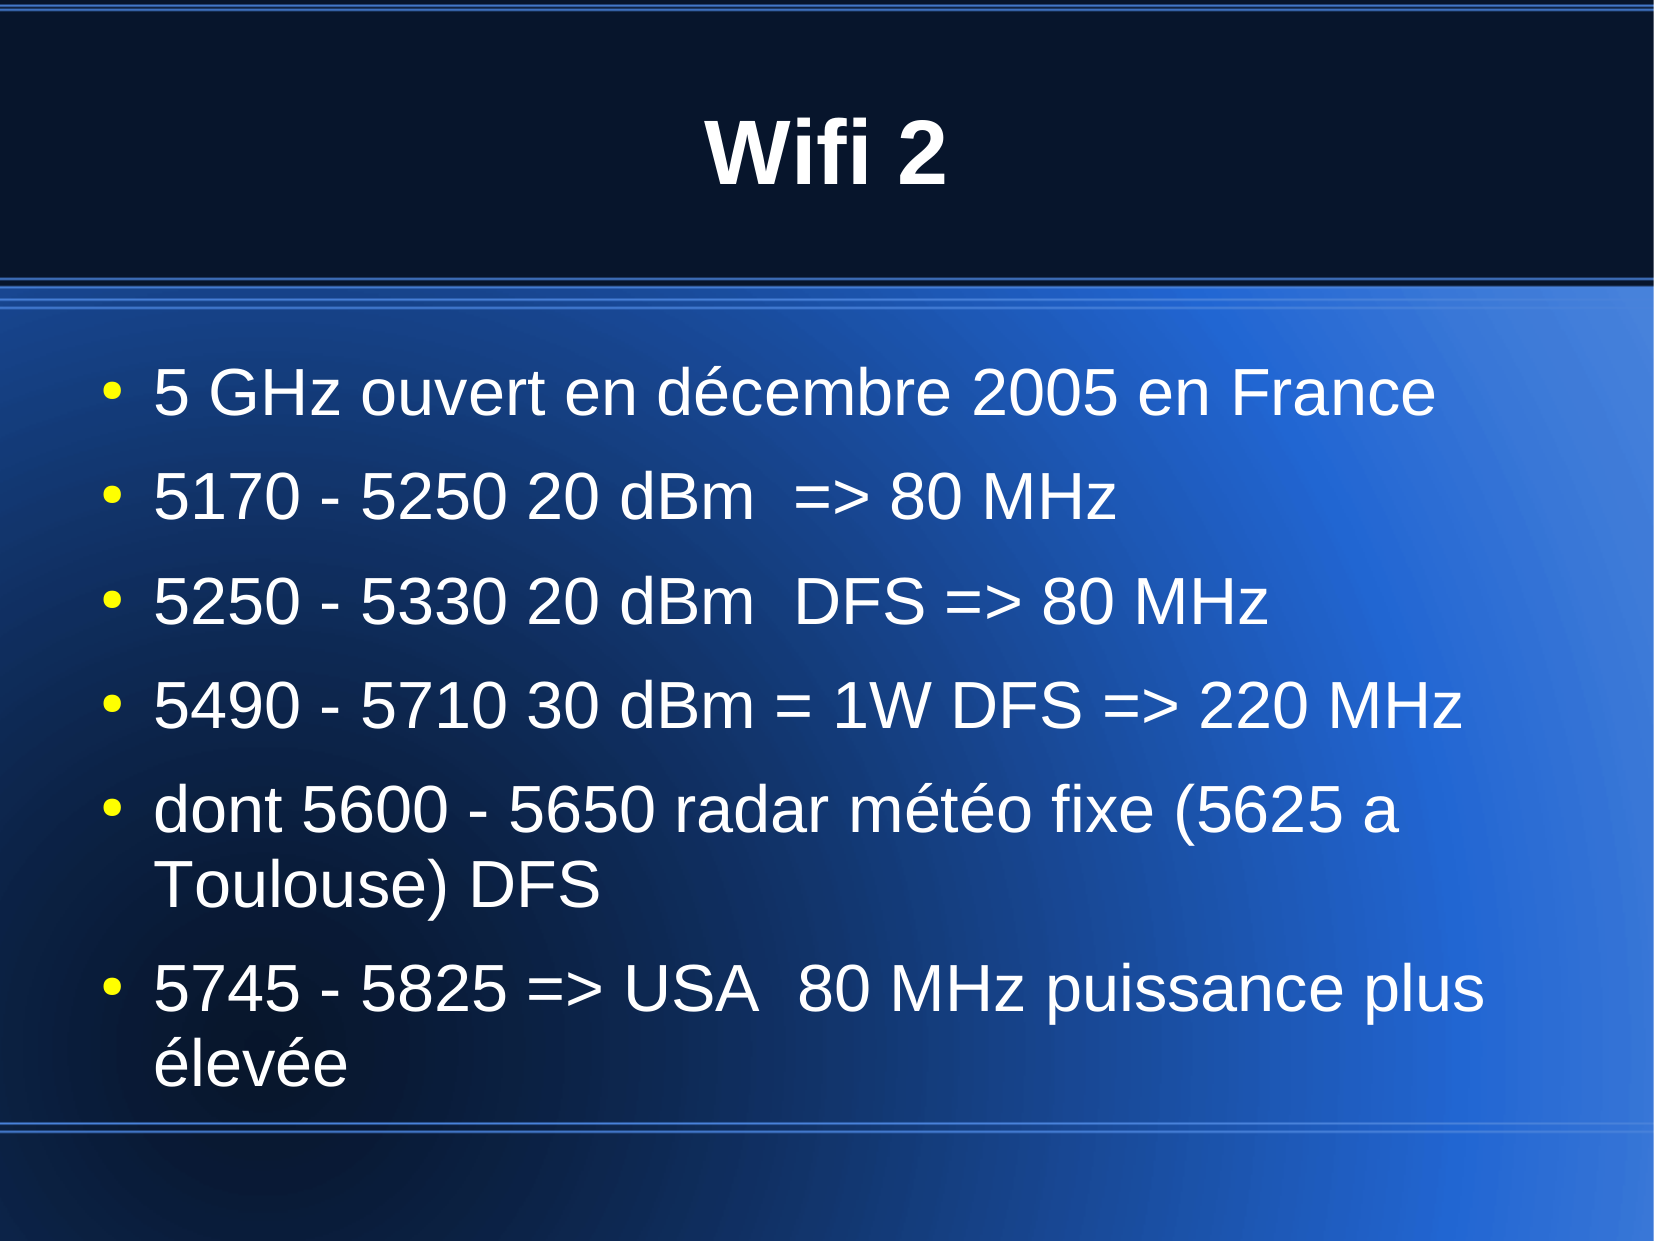

# Wifi 2
5 GHz ouvert en décembre 2005 en France
5170 - 5250 20 dBm => 80 MHz
5250 - 5330 20 dBm DFS => 80 MHz
5490 - 5710 30 dBm = 1W DFS => 220 MHz
dont 5600 - 5650 radar météo fixe (5625 a Toulouse) DFS
5745 - 5825 => USA 80 MHz puissance plus élevée